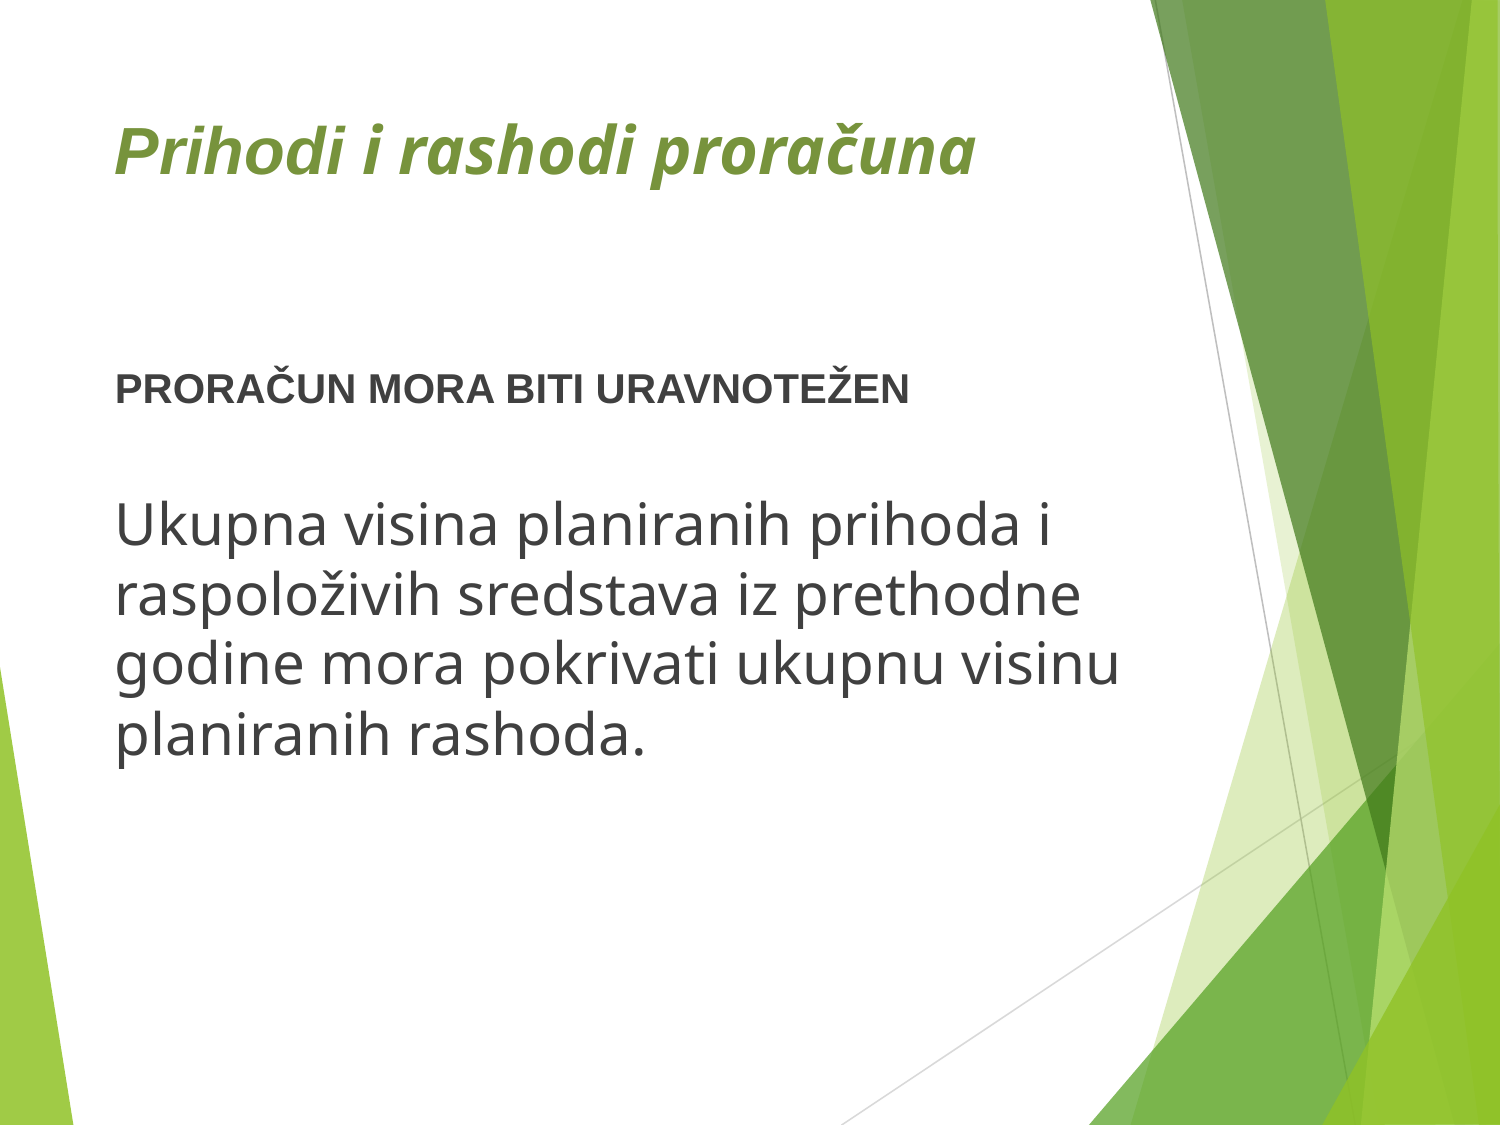

# Prihodi i rashodi proračuna
PRORAČUN MORA BITI URAVNOTEŽEN
Ukupna visina planiranih prihoda i raspoloživih sredstava iz prethodne godine mora pokrivati ukupnu visinu planiranih rashoda.